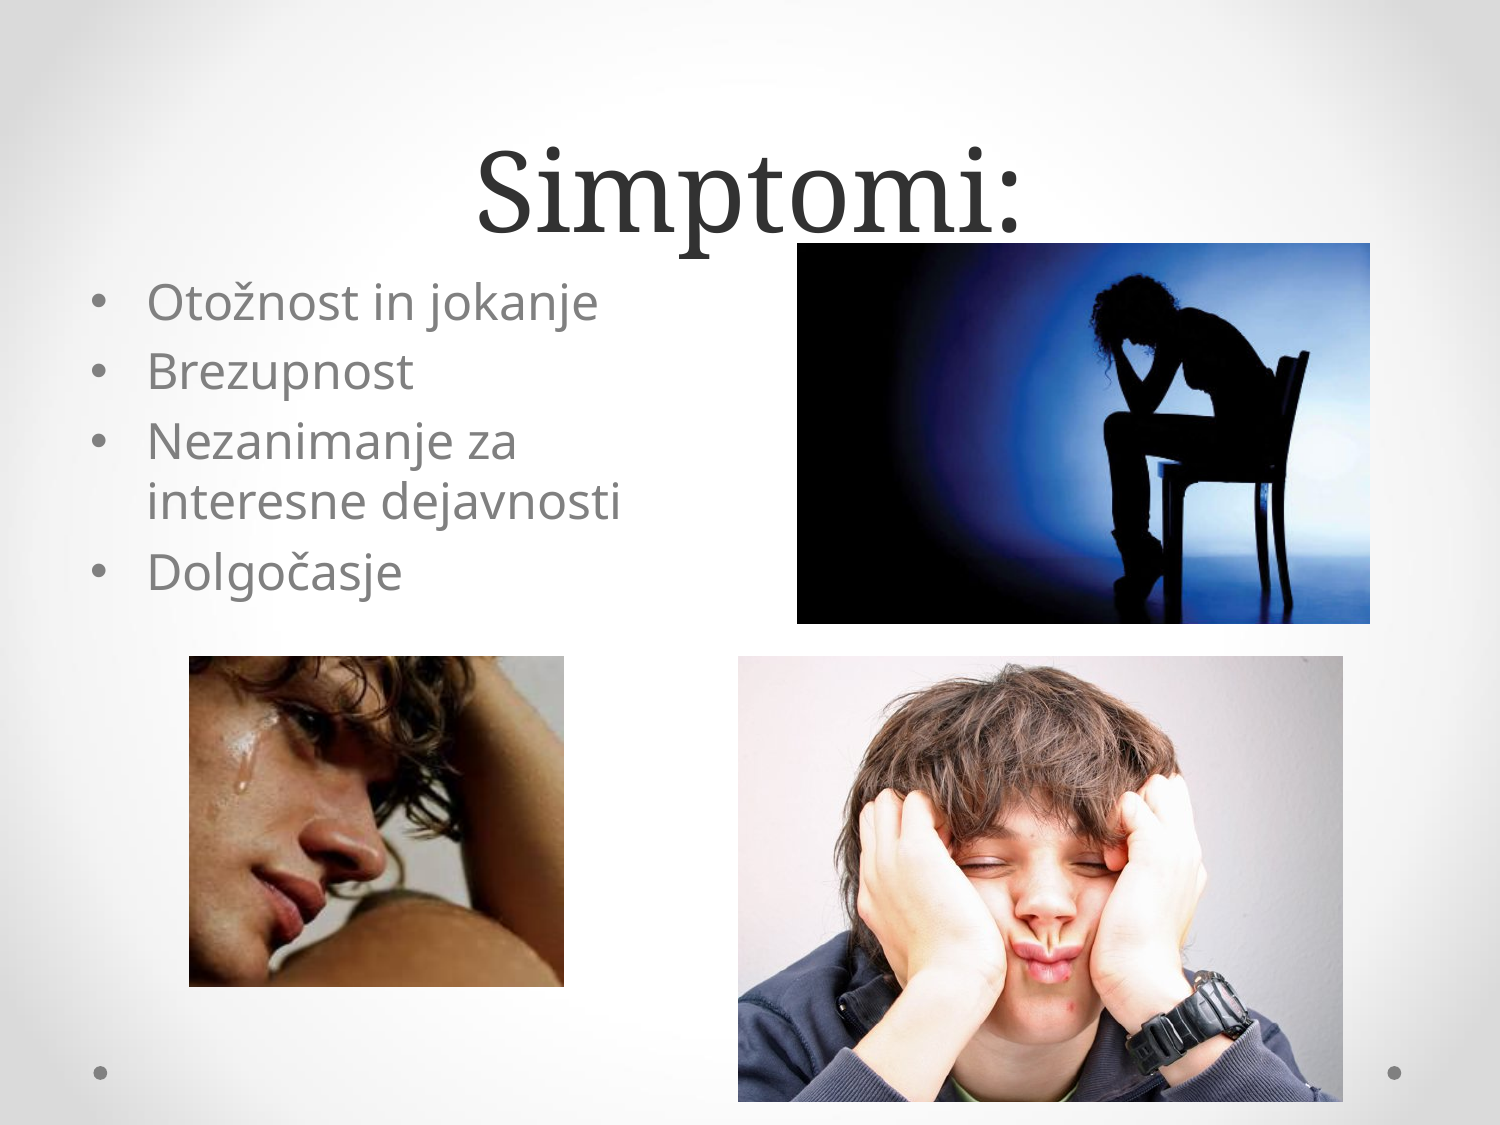

# Simptomi:
Otožnost in jokanje
Brezupnost
Nezanimanje za interesne dejavnosti
Dolgočasje